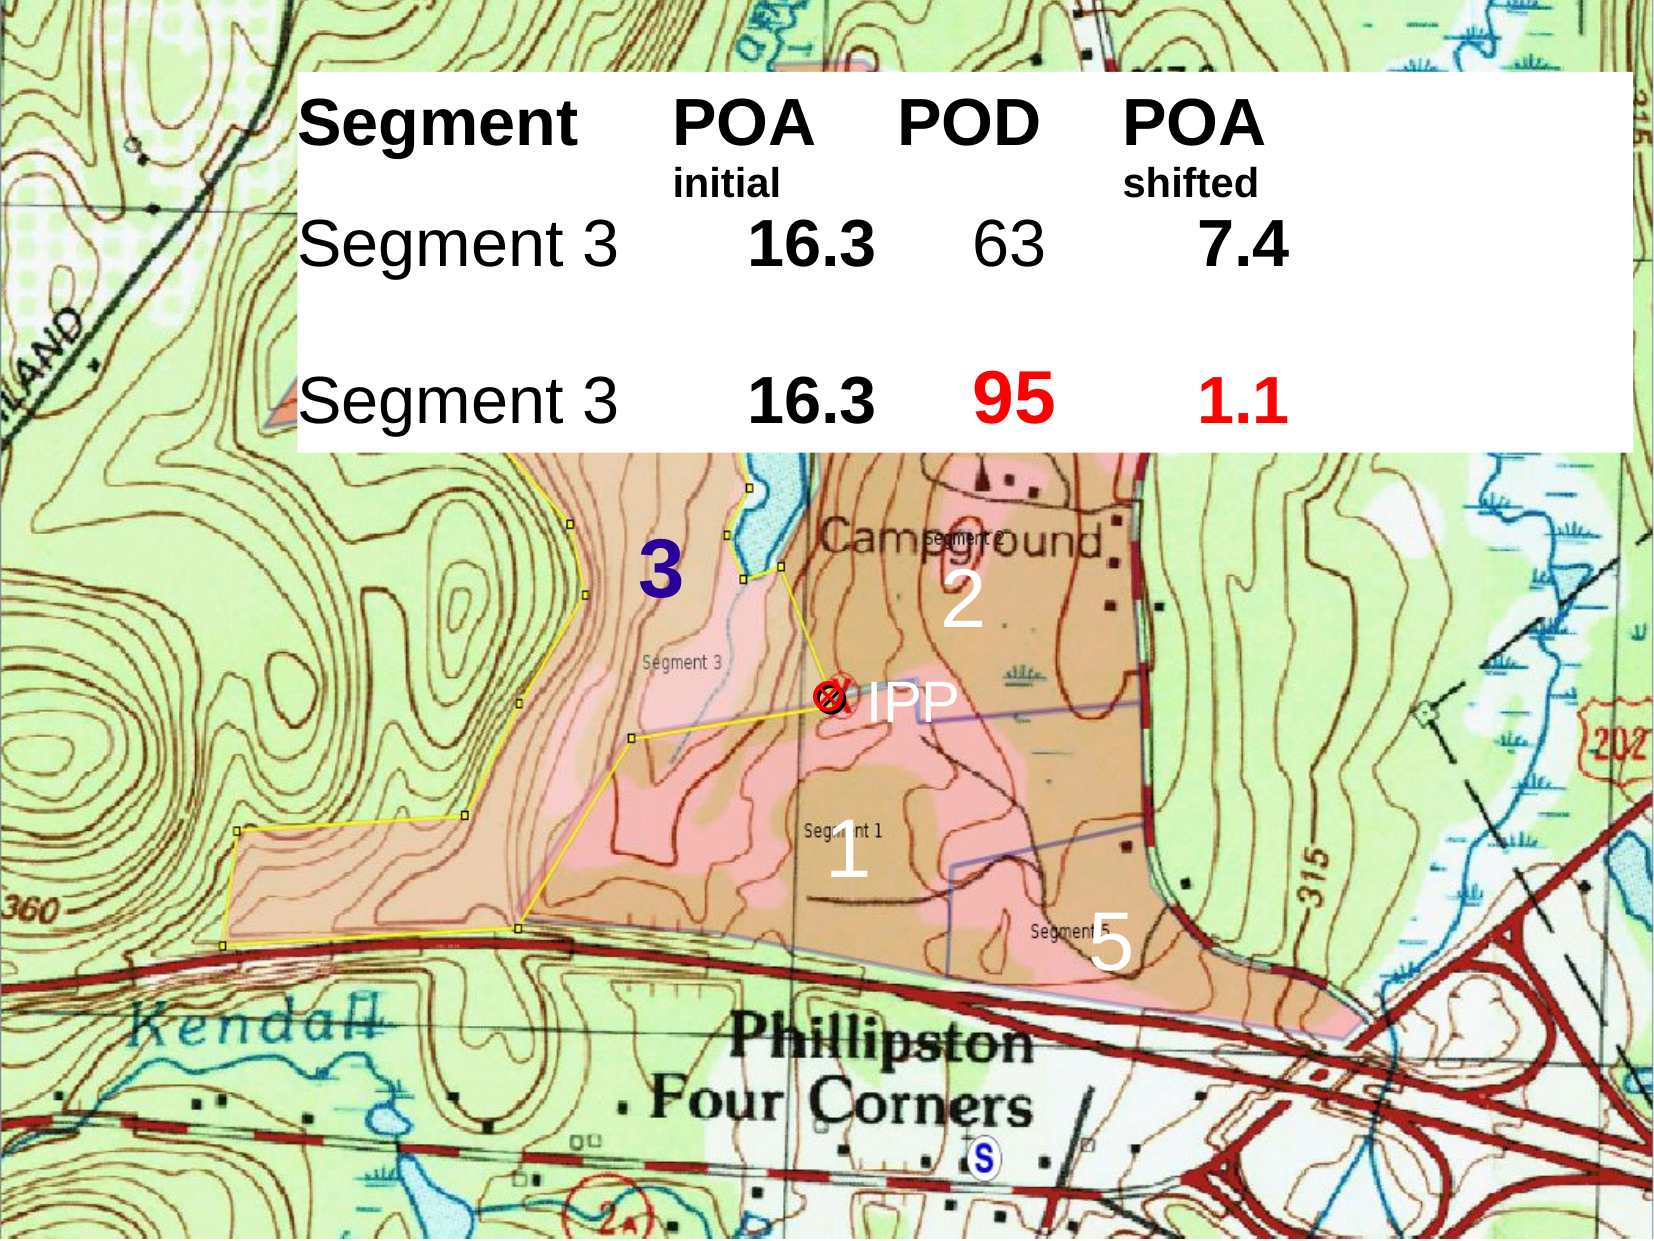

Segment		POA		POD		POA
					initial					shifted
Segment 3		16.3		63			7.4
Segment 3		16.3		95		1.1
4
6
3
2
⭙
IPP
1
5